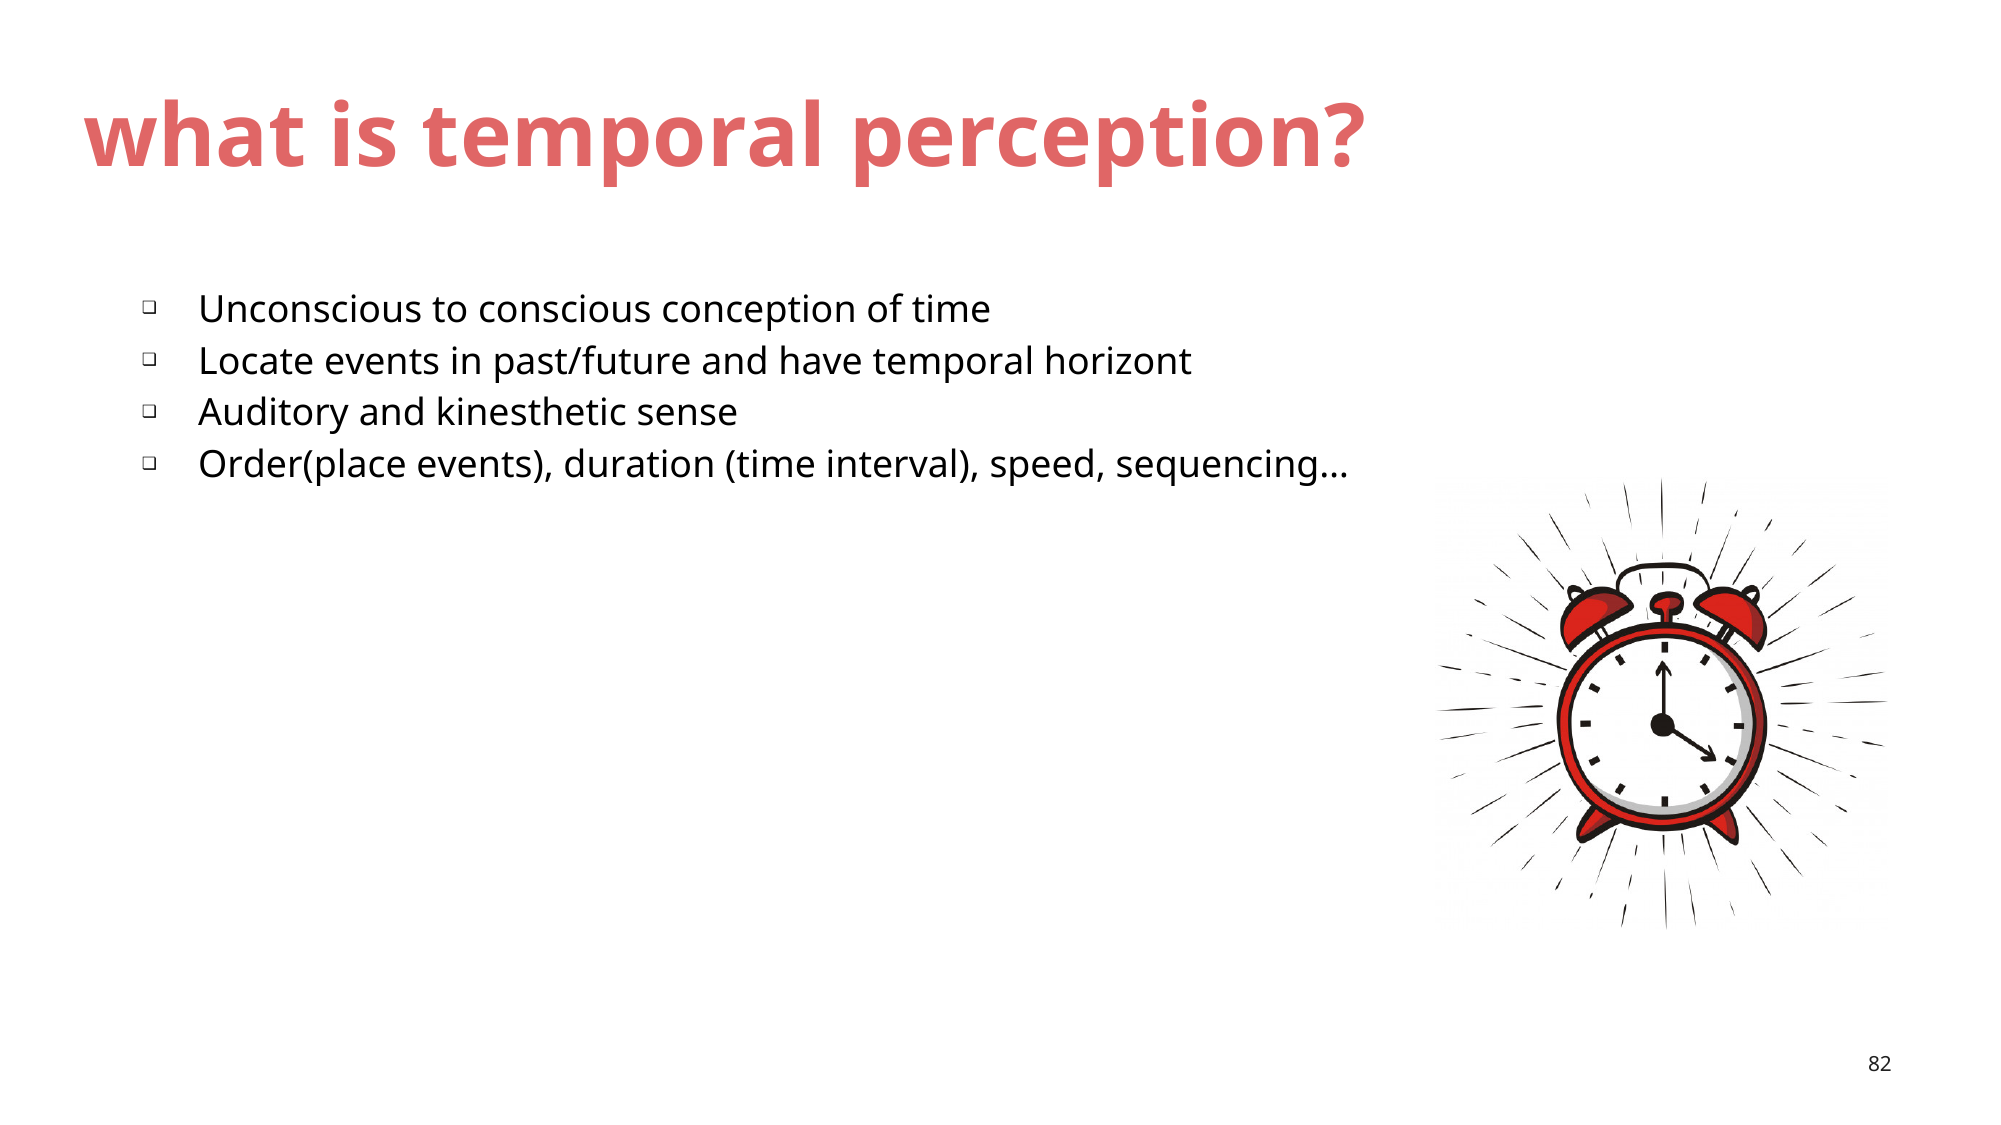

# what is temporal perception?
Unconscious to conscious conception of time
Locate events in past/future and have temporal horizont
Auditory and kinesthetic sense
Order(place events), duration (time interval), speed, sequencing…